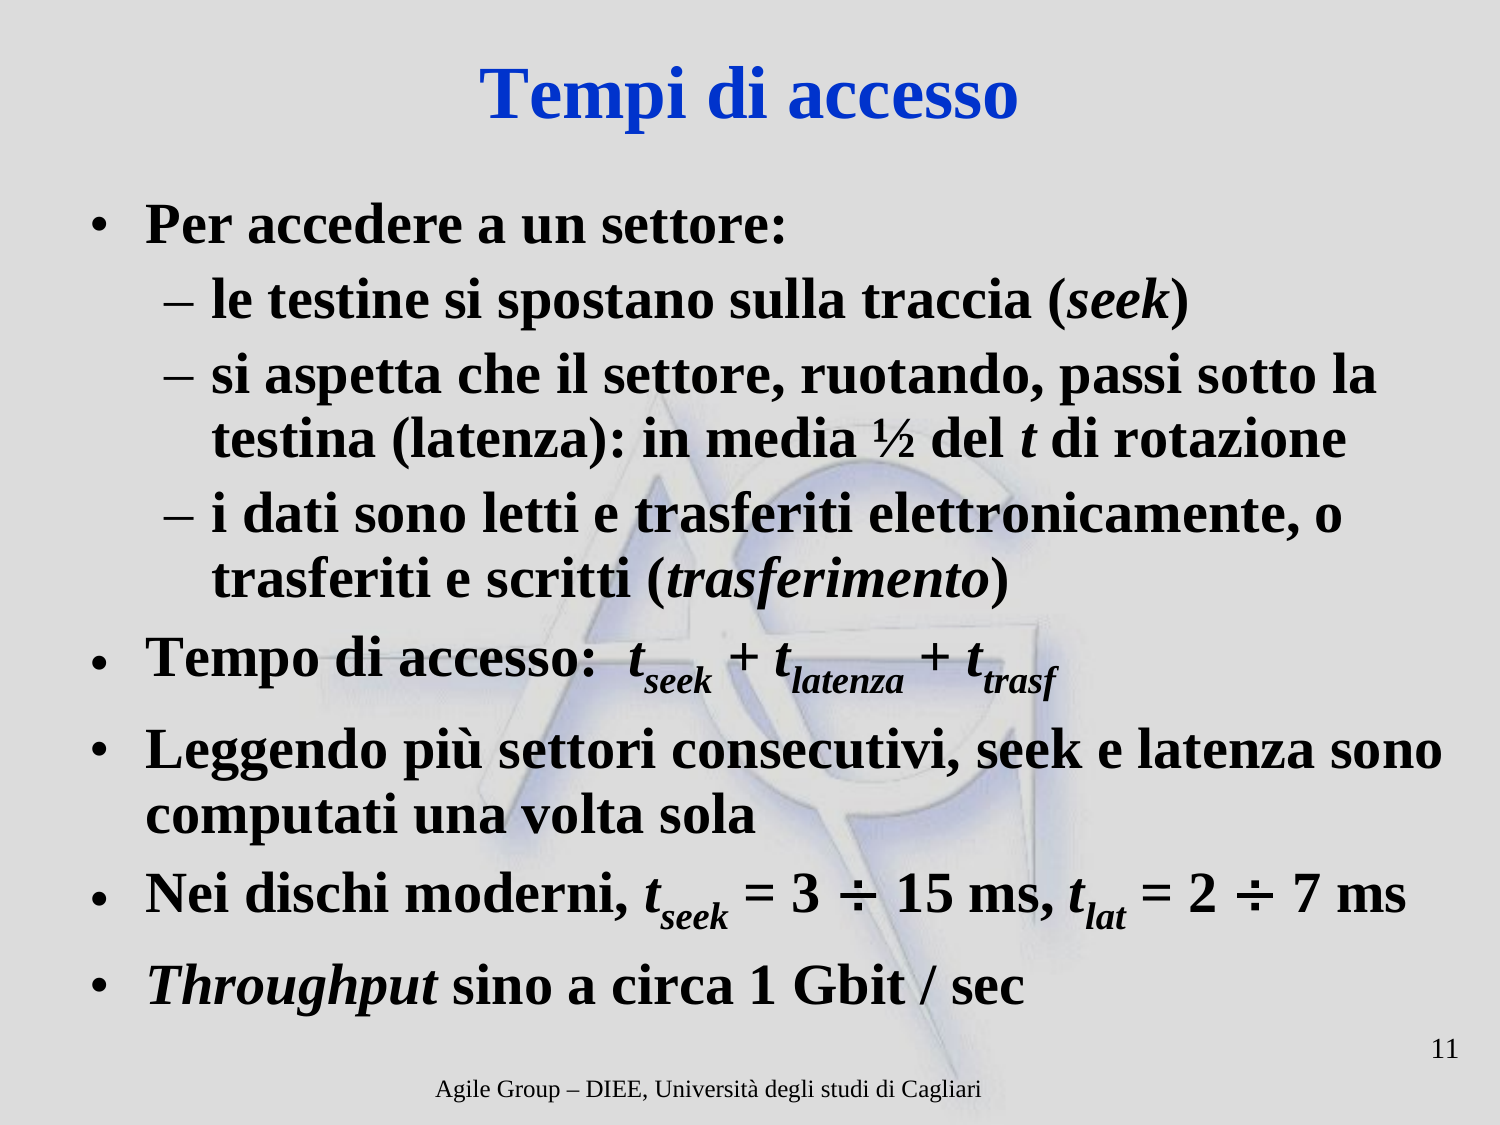

# Tempi di accesso
Per accedere a un settore:
le testine si spostano sulla traccia (seek)
si aspetta che il settore, ruotando, passi sotto la testina (latenza): in media ½ del t di rotazione
i dati sono letti e trasferiti elettronicamente, o trasferiti e scritti (trasferimento)
Tempo di accesso: tseek + tlatenza + ttrasf
Leggendo più settori consecutivi, seek e latenza sono computati una volta sola
Nei dischi moderni, tseek = 3  15 ms, tlat = 2  7 ms
Throughput sino a circa 1 Gbit / sec
11